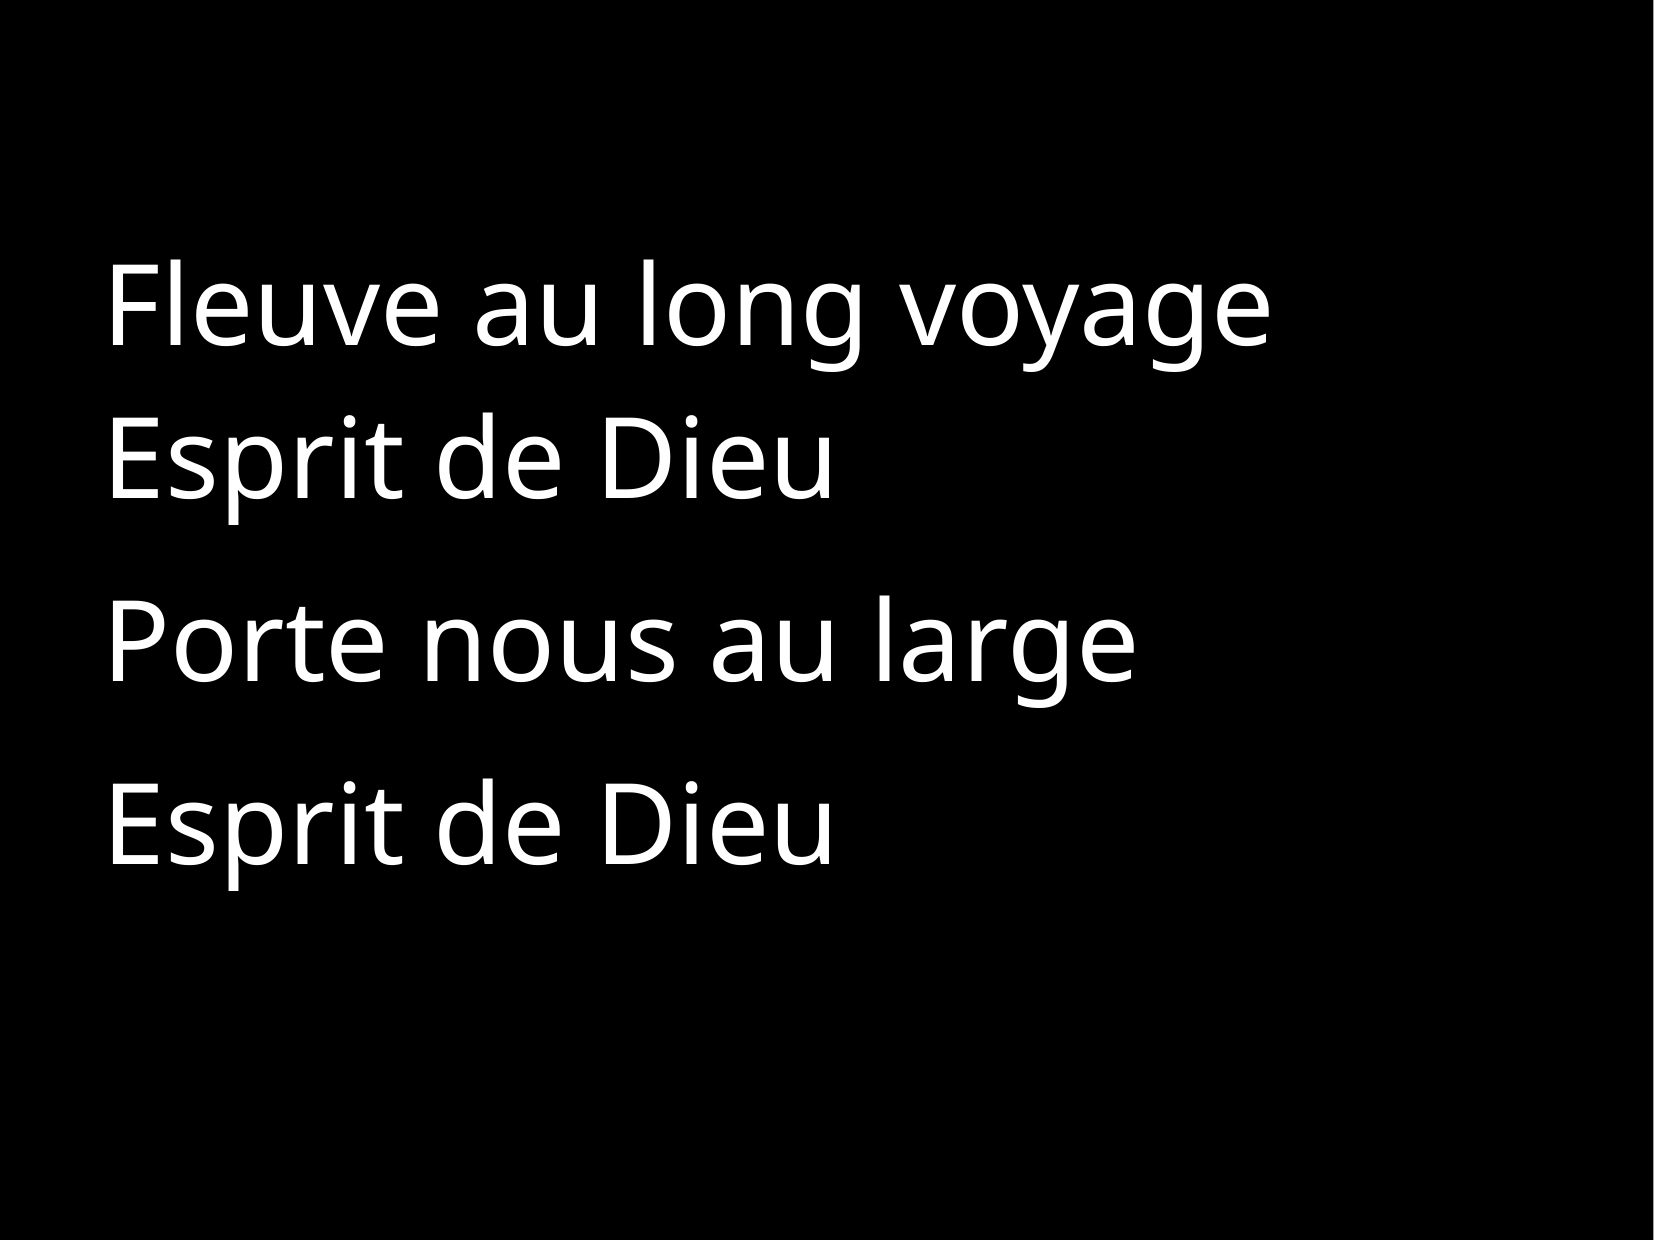

# Fleuve au long voyage	Esprit de Dieu
Porte nous au large
Esprit de Dieu